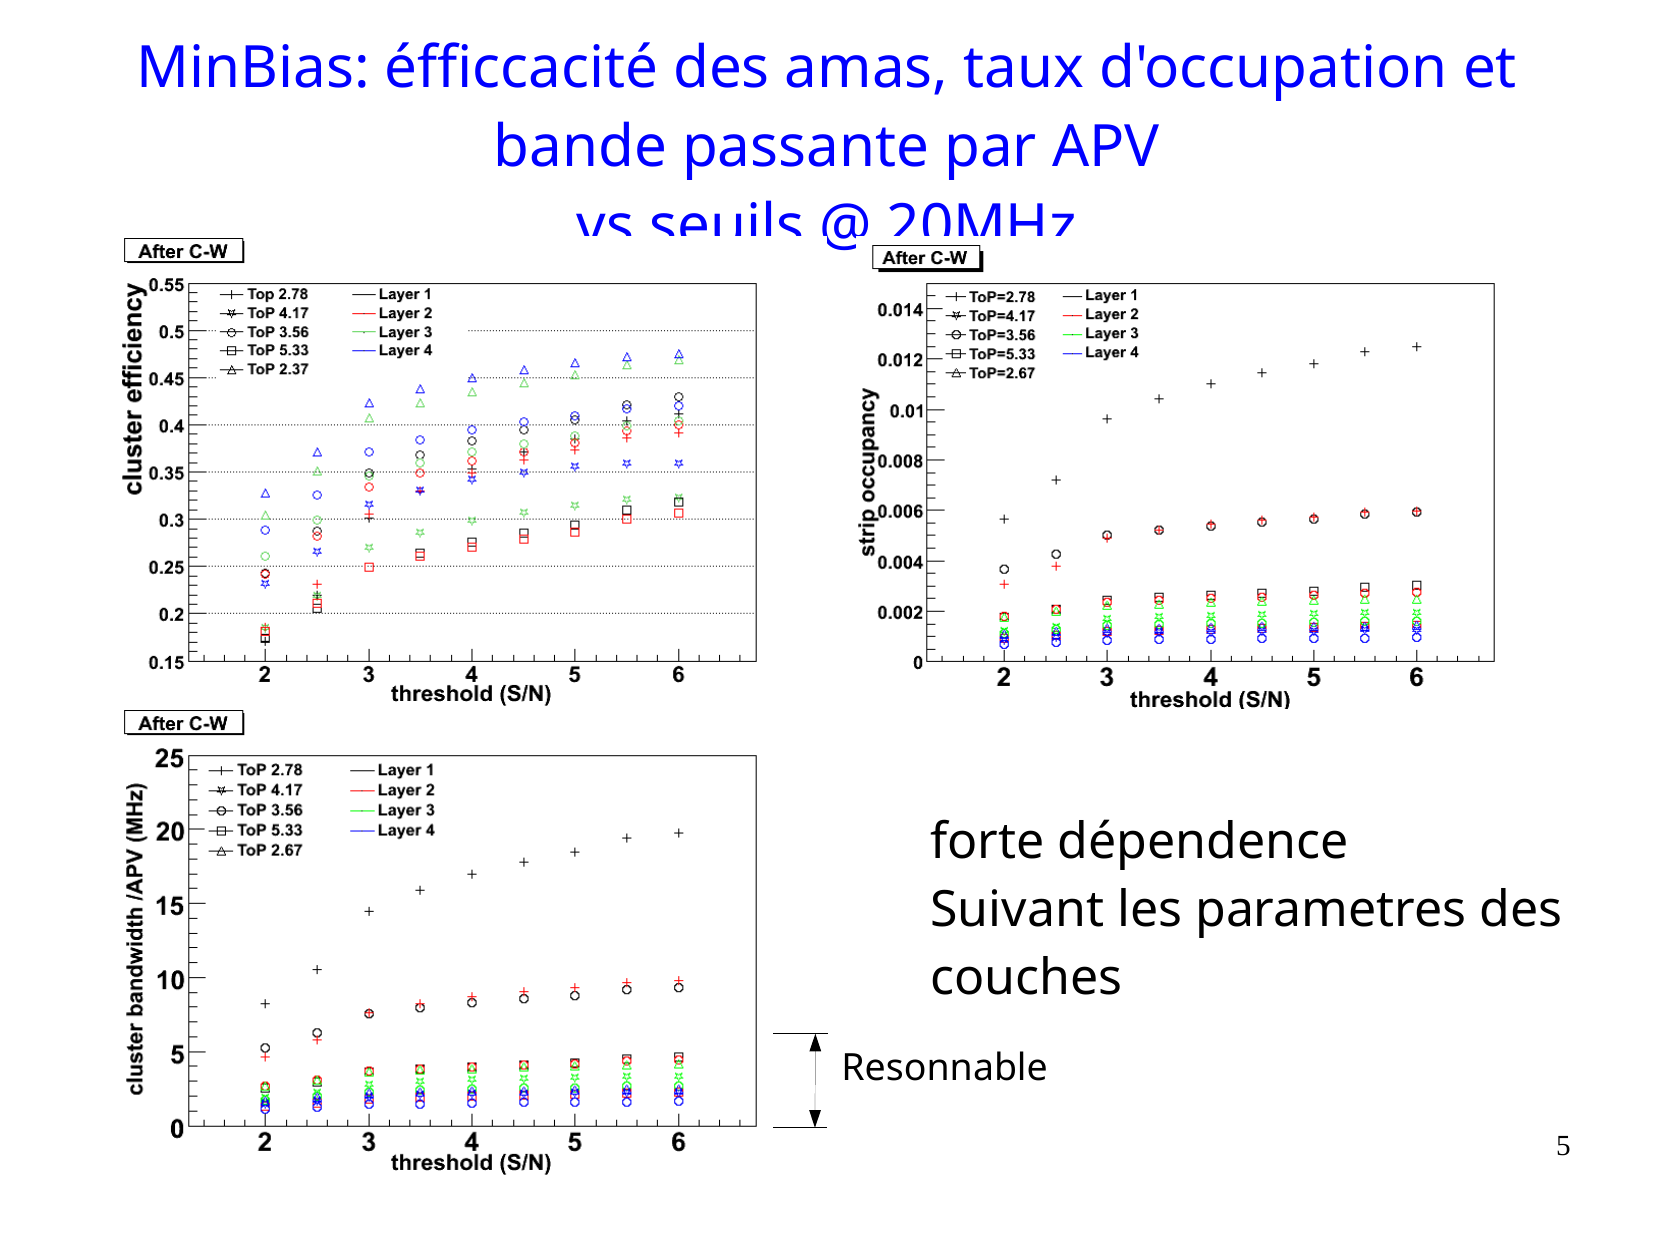

MinBias: éfficcacité des amas, taux d'occupation et bande passante par APV
vs seuils @ 20MHz
forte dépendence
Suivant les parametres des couches
Resonnable
5